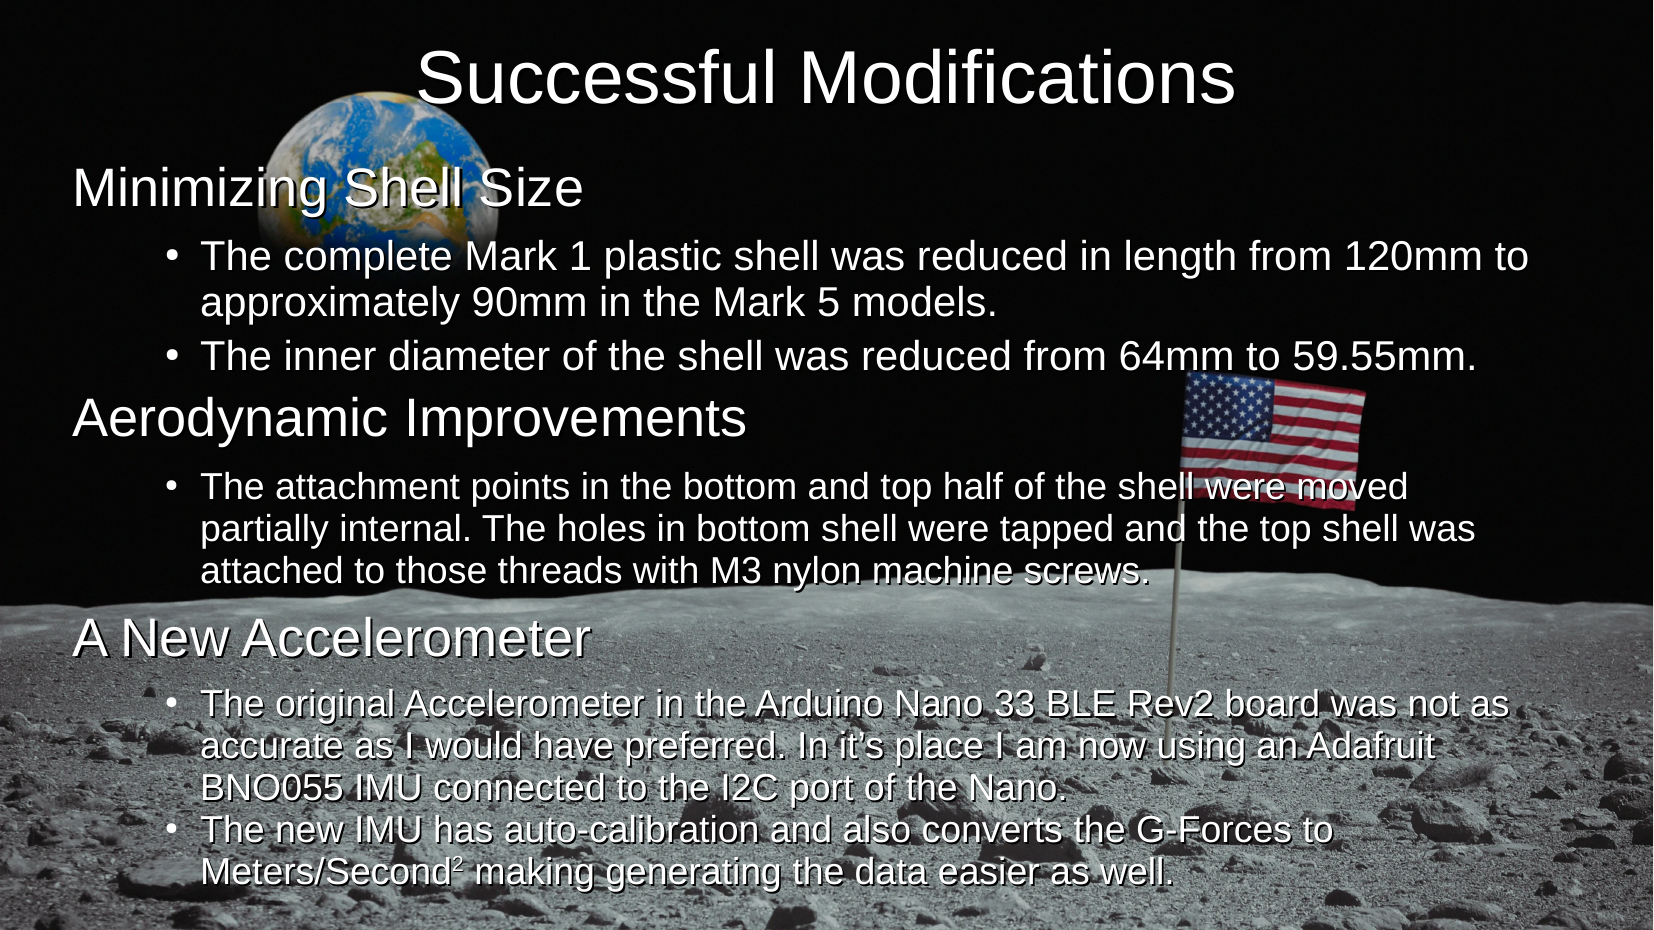

# Successful Modifications
Minimizing Shell Size
The complete Mark 1 plastic shell was reduced in length from 120mm to approximately 90mm in the Mark 5 models.
The inner diameter of the shell was reduced from 64mm to 59.55mm.
Aerodynamic Improvements
The attachment points in the bottom and top half of the shell were moved partially internal. The holes in bottom shell were tapped and the top shell was attached to those threads with M3 nylon machine screws.
A New Accelerometer
The original Accelerometer in the Arduino Nano 33 BLE Rev2 board was not as accurate as I would have preferred. In it’s place I am now using an Adafruit BNO055 IMU connected to the I2C port of the Nano.
The new IMU has auto-calibration and also converts the G-Forces to Meters/Second2 making generating the data easier as well.